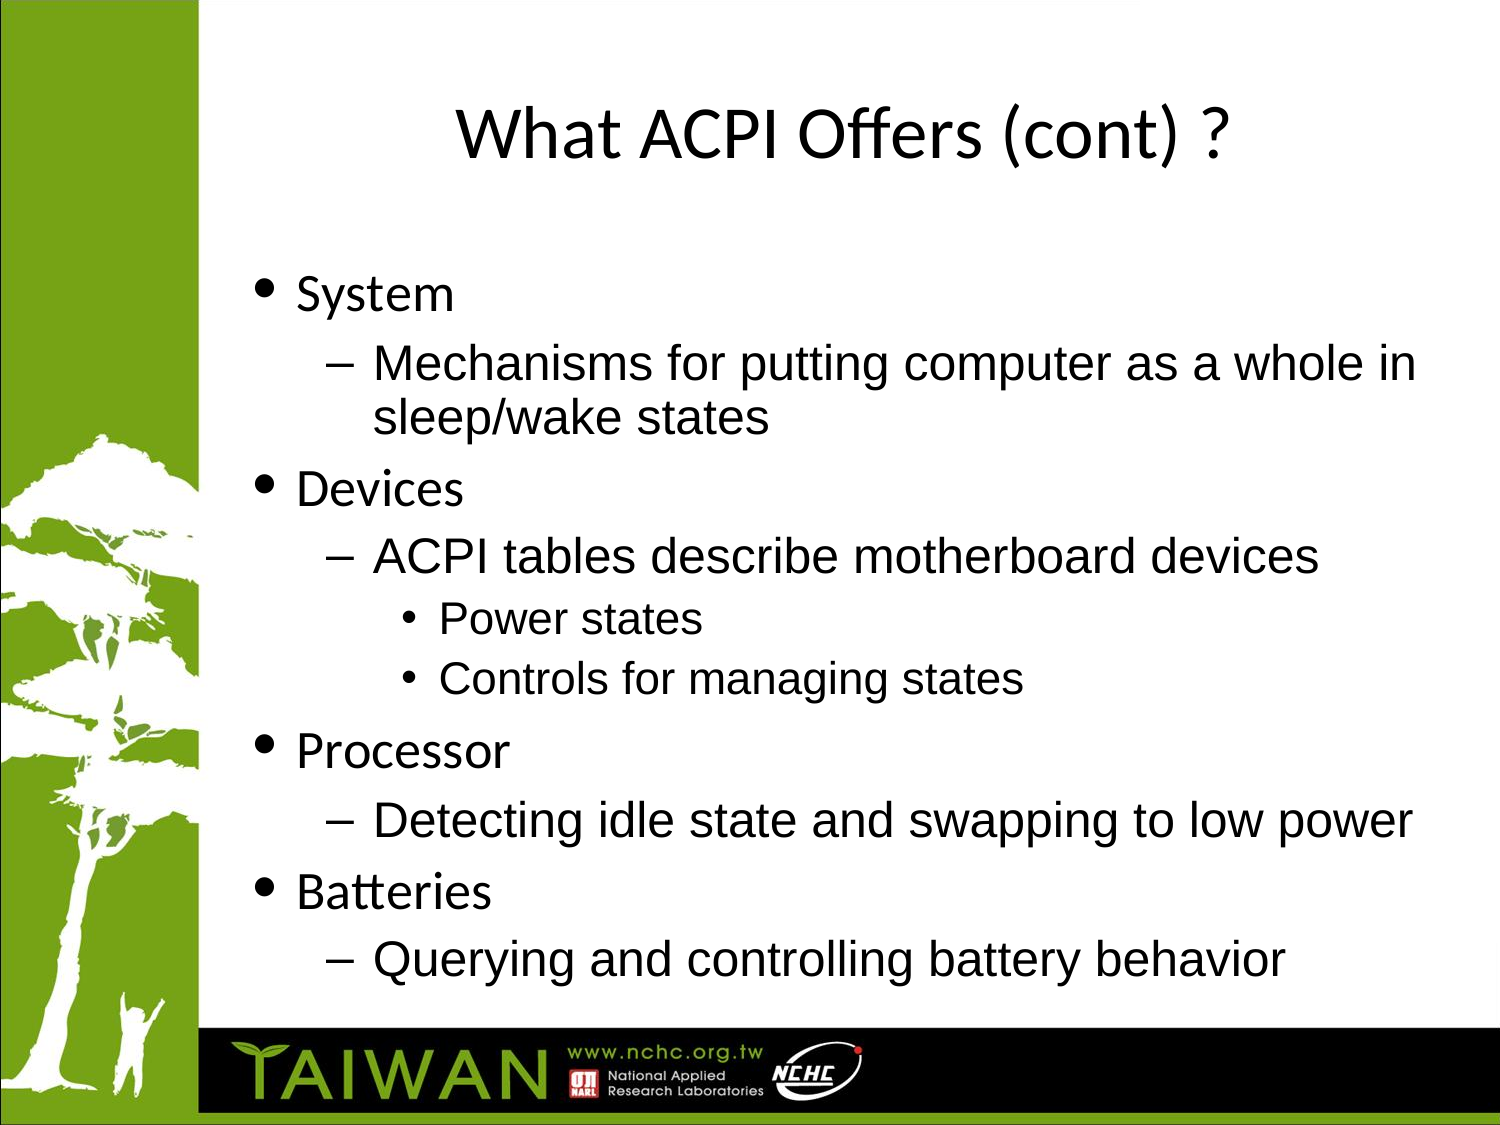

# What ACPI Offers (cont) ?
System
Mechanisms for putting computer as a whole in sleep/wake states
Devices
ACPI tables describe motherboard devices
Power states
Controls for managing states
Processor
Detecting idle state and swapping to low power
Batteries
Querying and controlling battery behavior
14